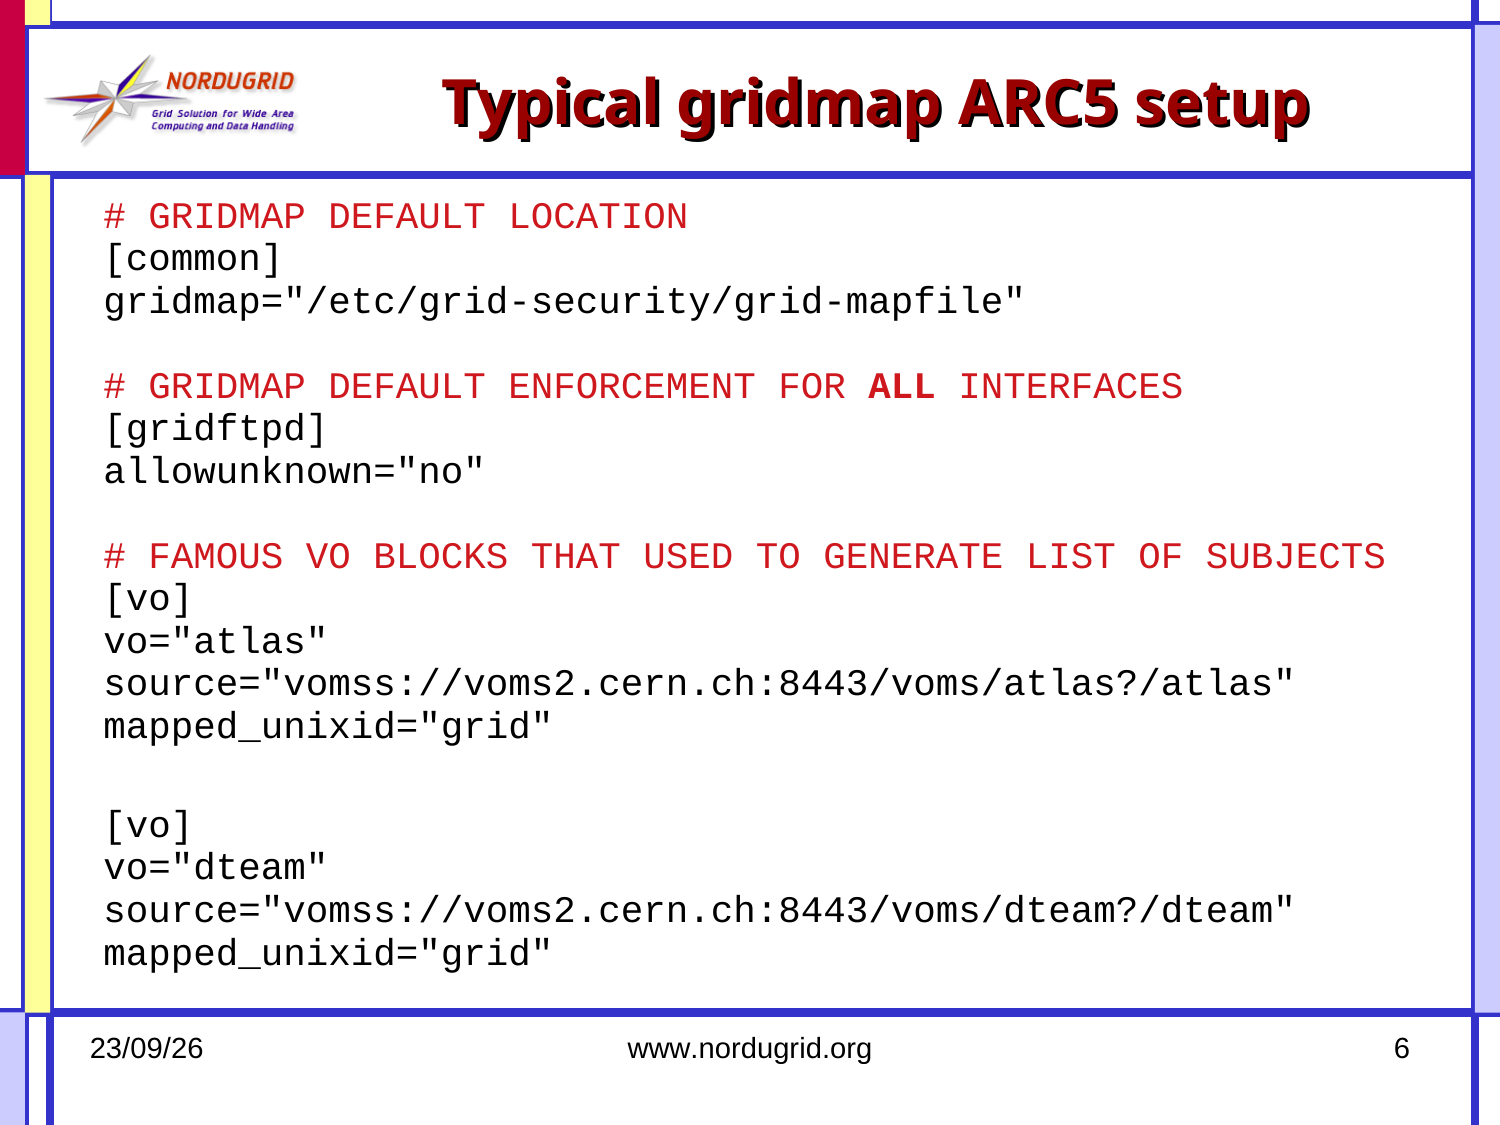

# Typical gridmap ARC5 setup
# GRIDMAP DEFAULT LOCATION
[common]
gridmap="/etc/grid-security/grid-mapfile"
# GRIDMAP DEFAULT ENFORCEMENT FOR ALL INTERFACES
[gridftpd]
allowunknown="no"
# FAMOUS VO BLOCKS THAT USED TO GENERATE LIST OF SUBJECTS
[vo]
vo="atlas"
source="vomss://voms2.cern.ch:8443/voms/atlas?/atlas"
mapped_unixid="grid"
[vo]
vo="dteam"
source="vomss://voms2.cern.ch:8443/voms/dteam?/dteam"
mapped_unixid="grid"
www.nordugrid.org
6